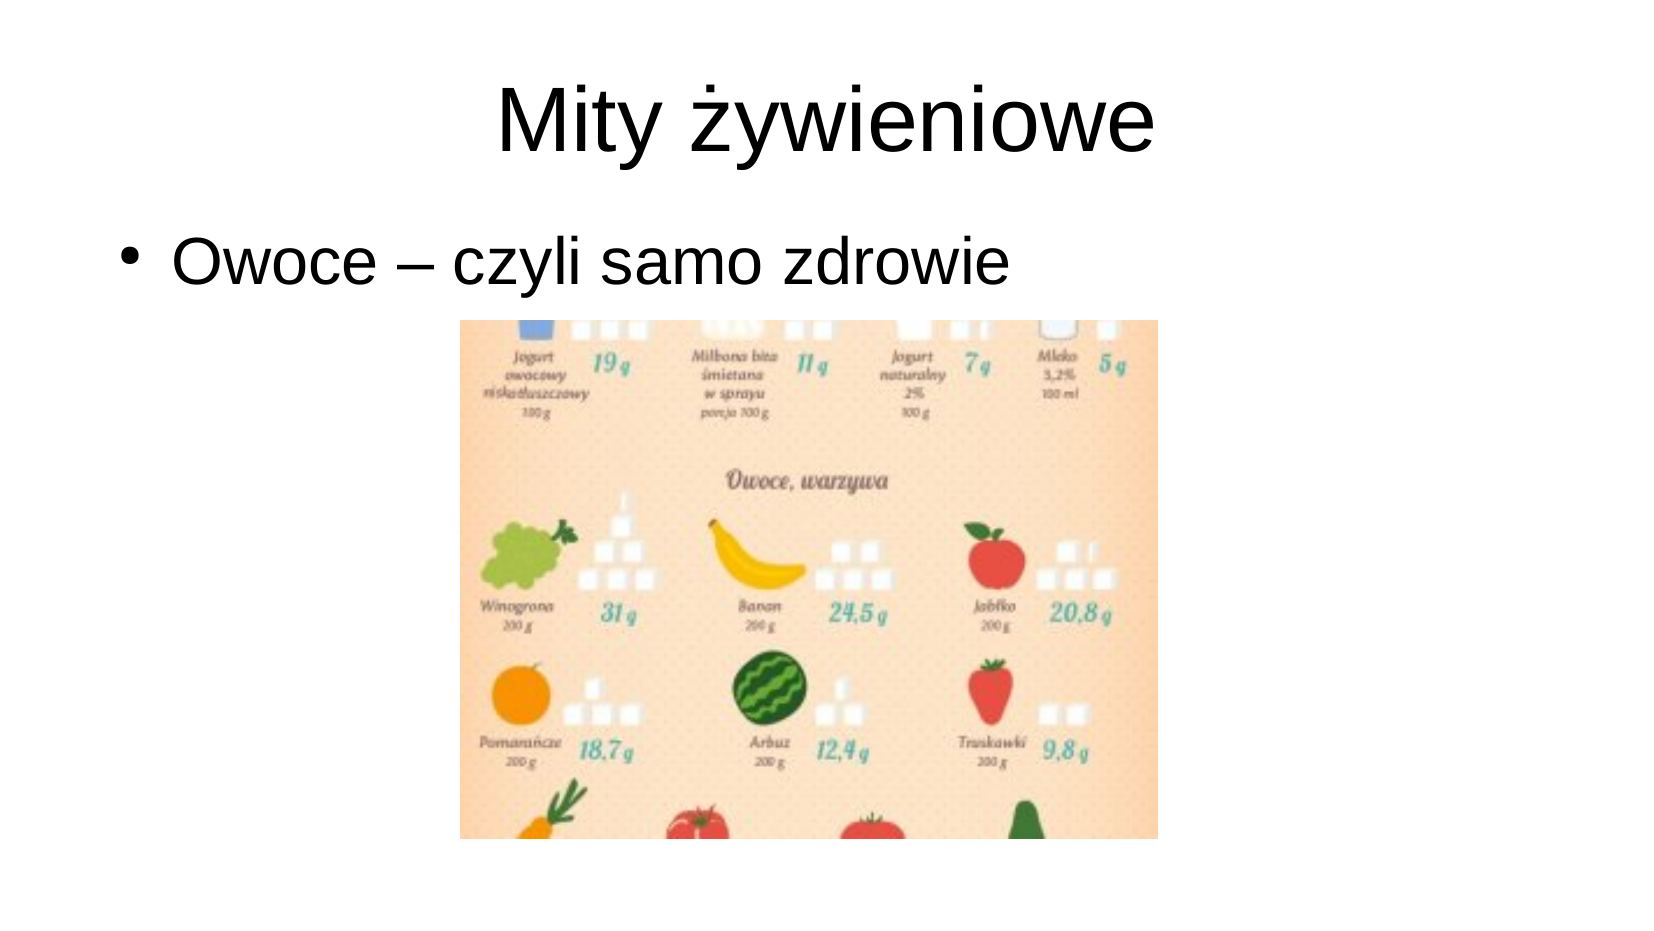

# Mity żywieniowe
Owoce – czyli samo zdrowie